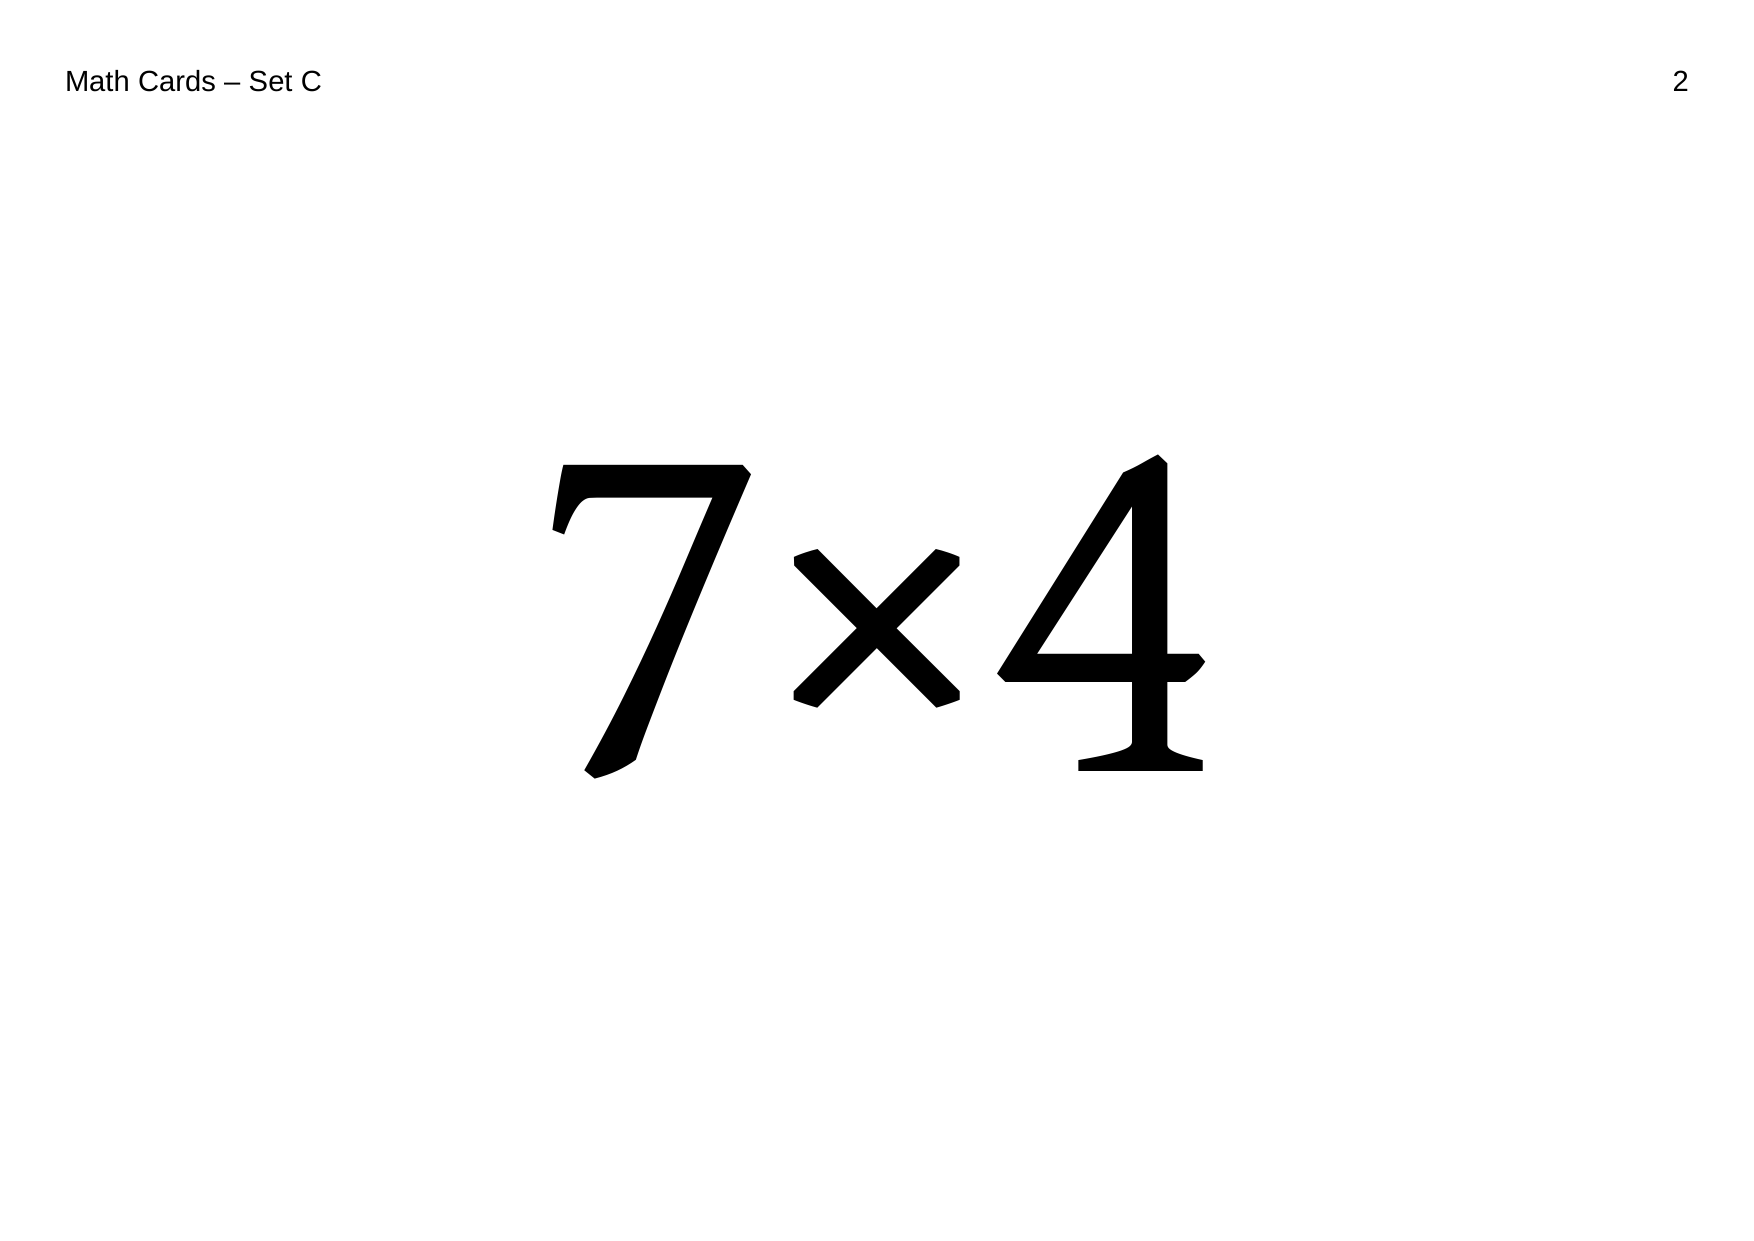

Math Cards – Set C
2
7×4